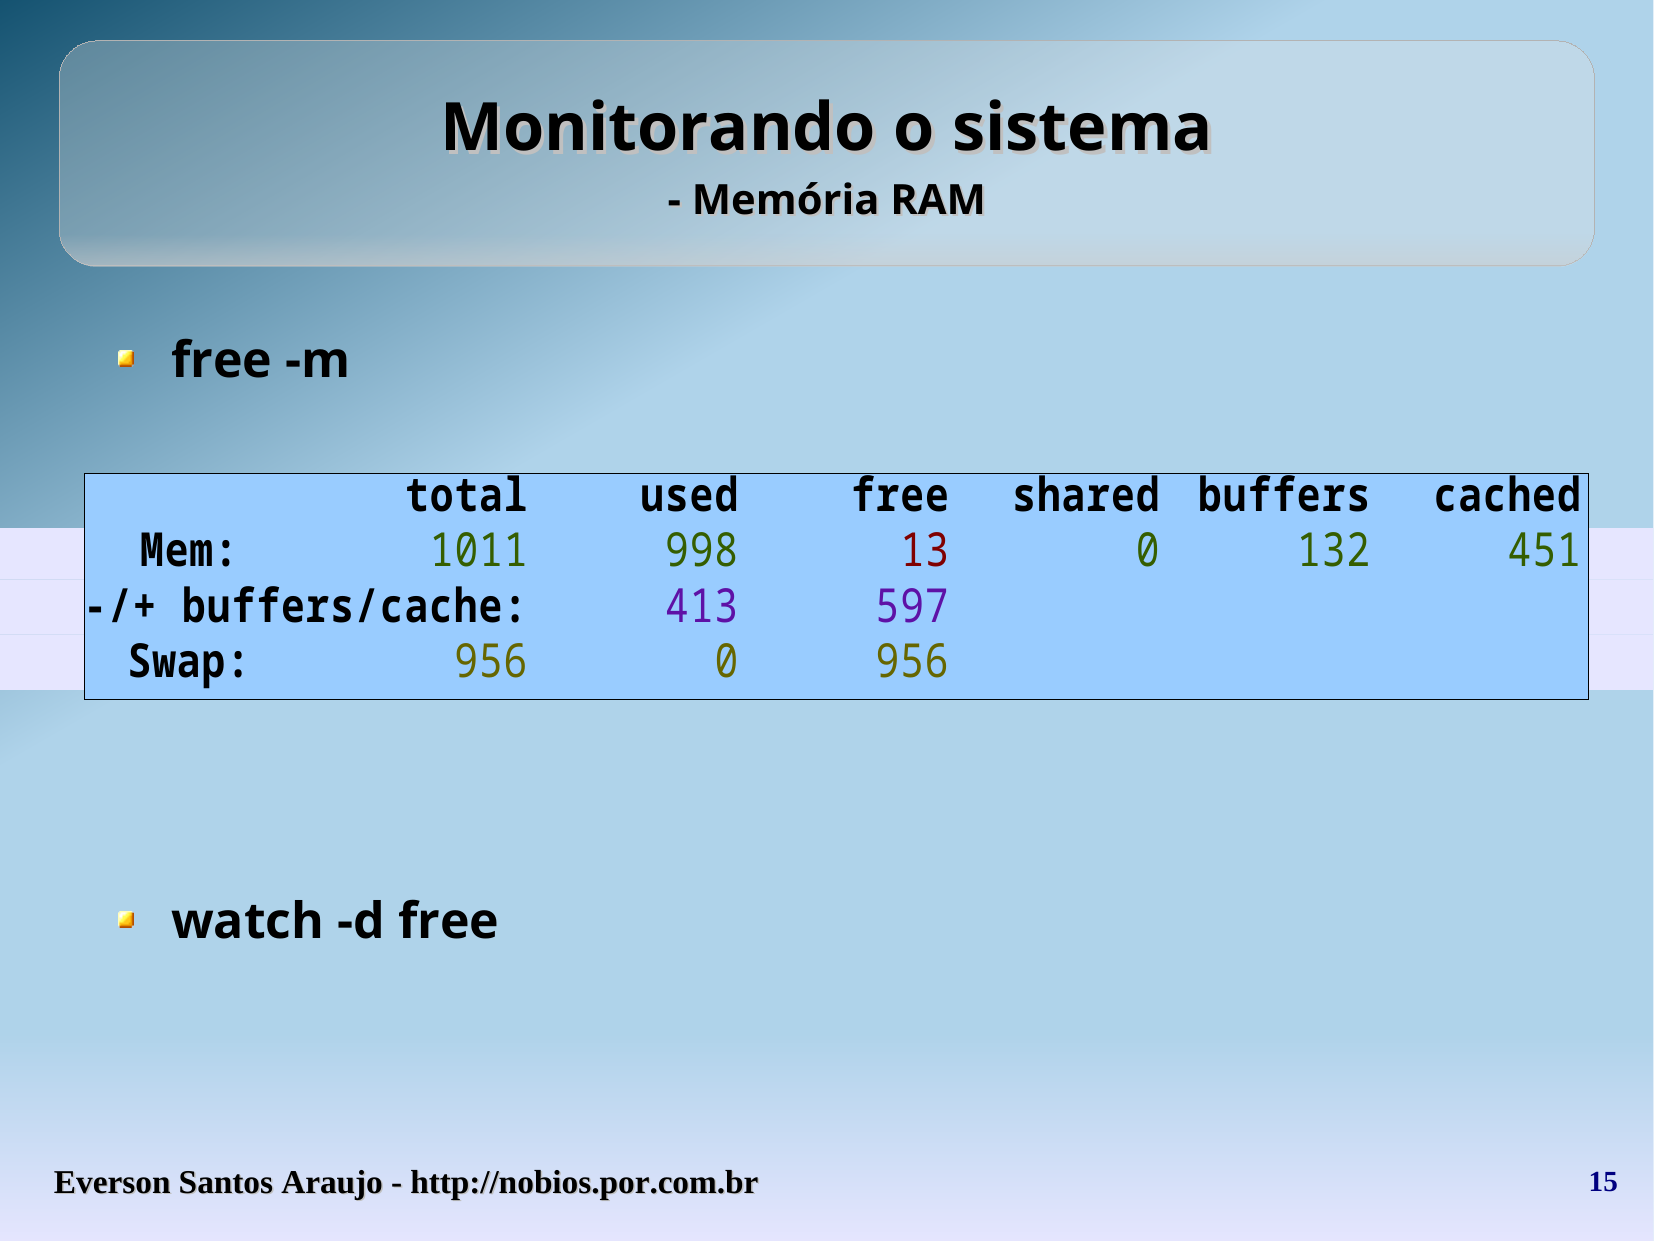

# Monitorando o sistema - Memória RAM
free -m
watch -d free
Everson Santos Araujo - http://nobios.por.com.br
15